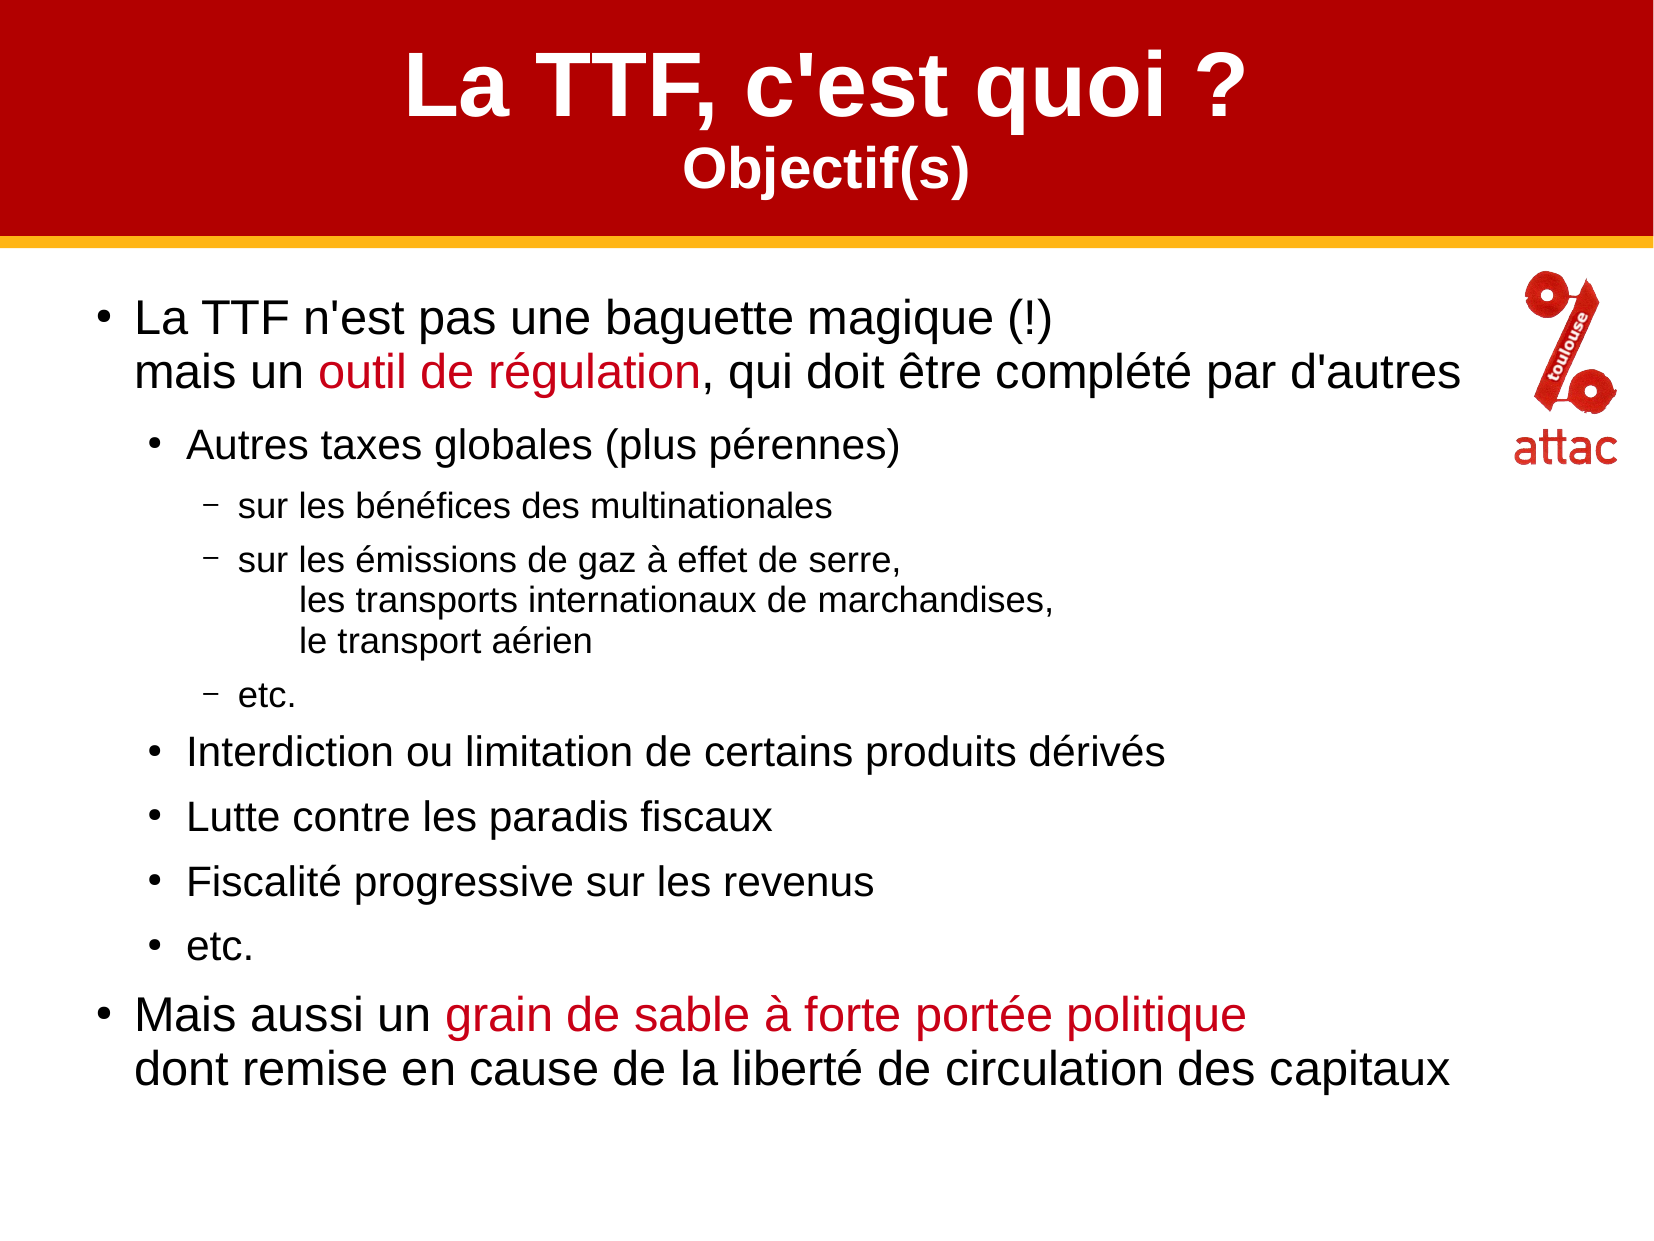

# La TTF, c'est quoi ? Objectif(s)
La TTF n'est pas une baguette magique (!)
mais un outil de régulation, qui doit être complété par d'autres
Autres taxes globales (plus pérennes)
sur les bénéfices des multinationales
sur les émissions de gaz à effet de serre,
 les transports internationaux de marchandises,
 le transport aérien
etc.
Interdiction ou limitation de certains produits dérivés
Lutte contre les paradis fiscaux
Fiscalité progressive sur les revenus
etc.
Mais aussi un grain de sable à forte portée politique
dont remise en cause de la liberté de circulation des capitaux